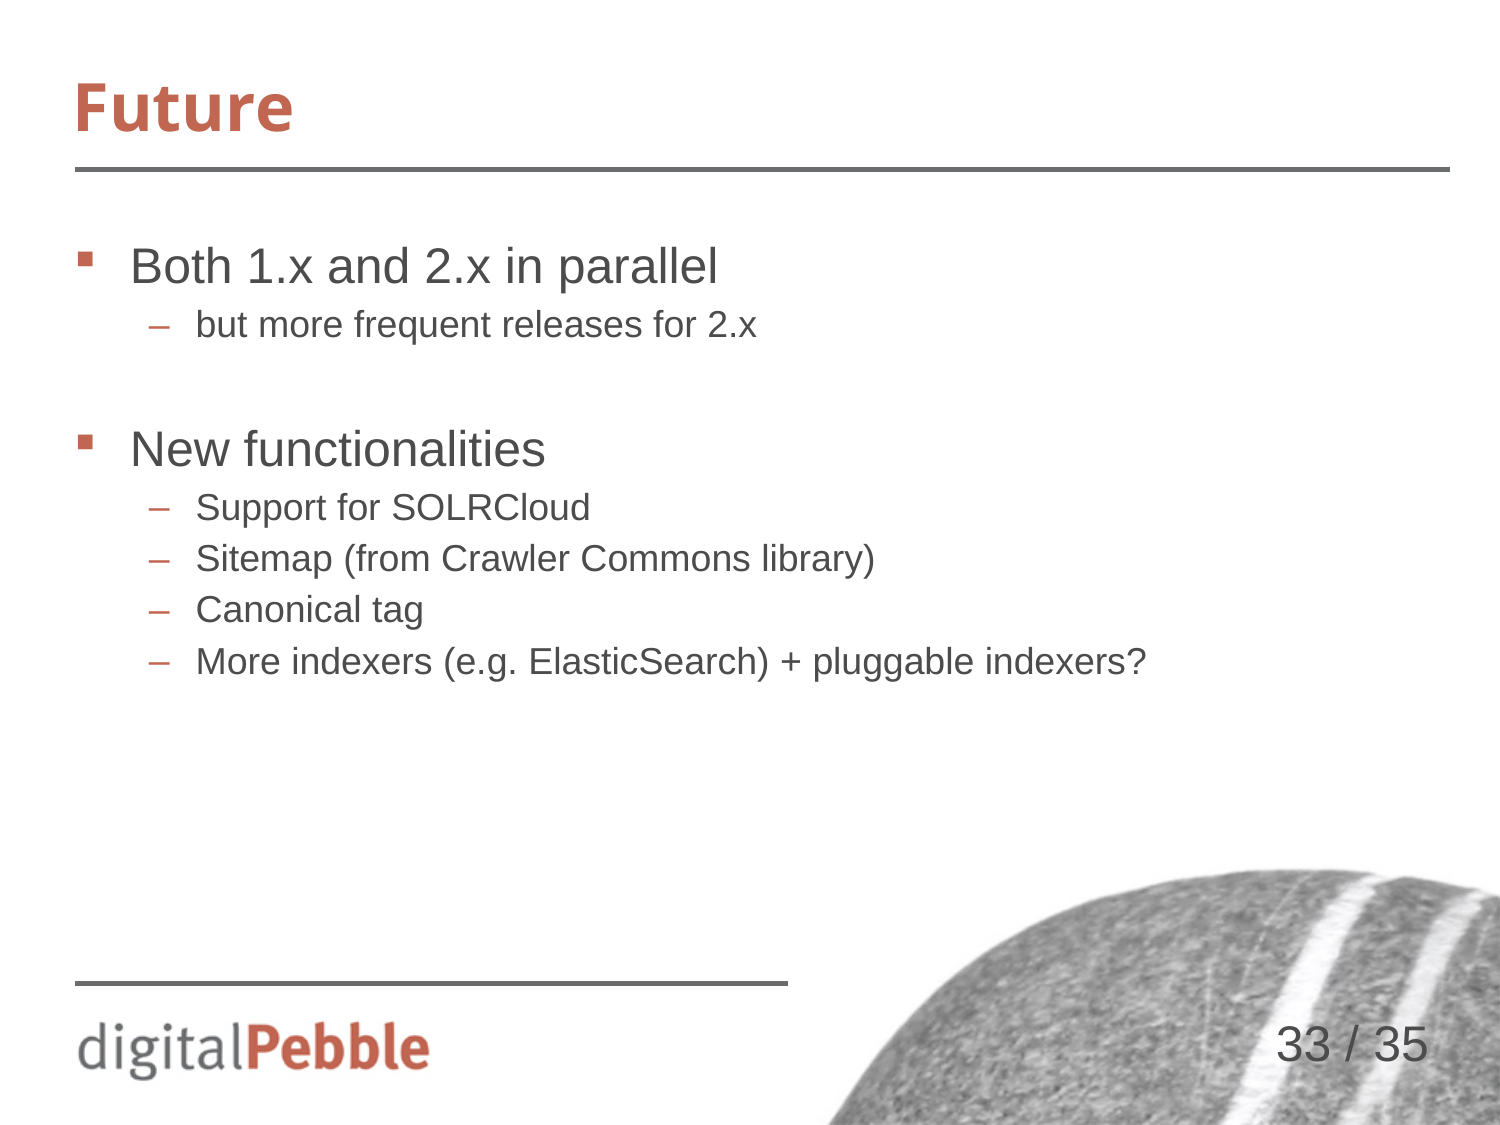

# Future
Both 1.x and 2.x in parallel
but more frequent releases for 2.x
New functionalities
Support for SOLRCloud
Sitemap (from Crawler Commons library)
Canonical tag
More indexers (e.g. ElasticSearch) + pluggable indexers?